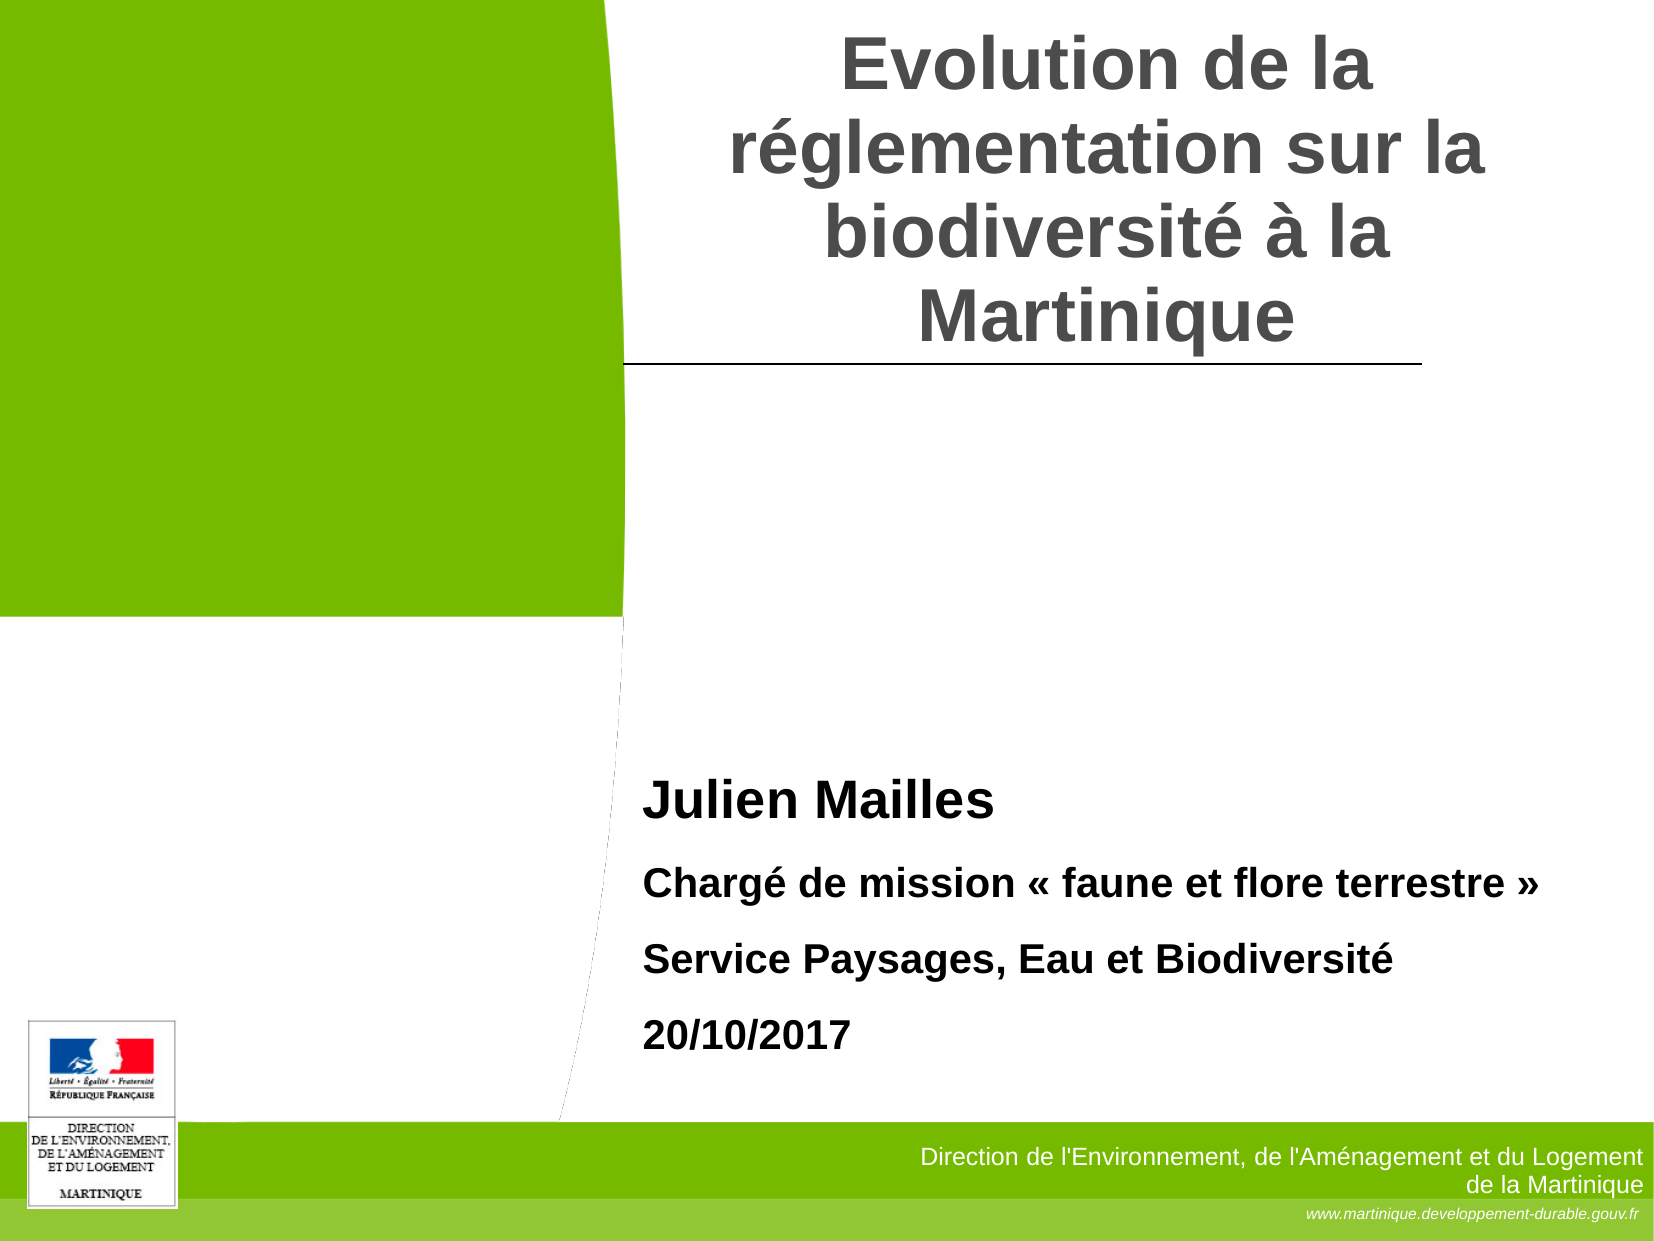

# Evolution de la réglementation sur la biodiversité à la Martinique
Julien Mailles
Chargé de mission « faune et flore terrestre »
Service Paysages, Eau et Biodiversité
20/10/2017